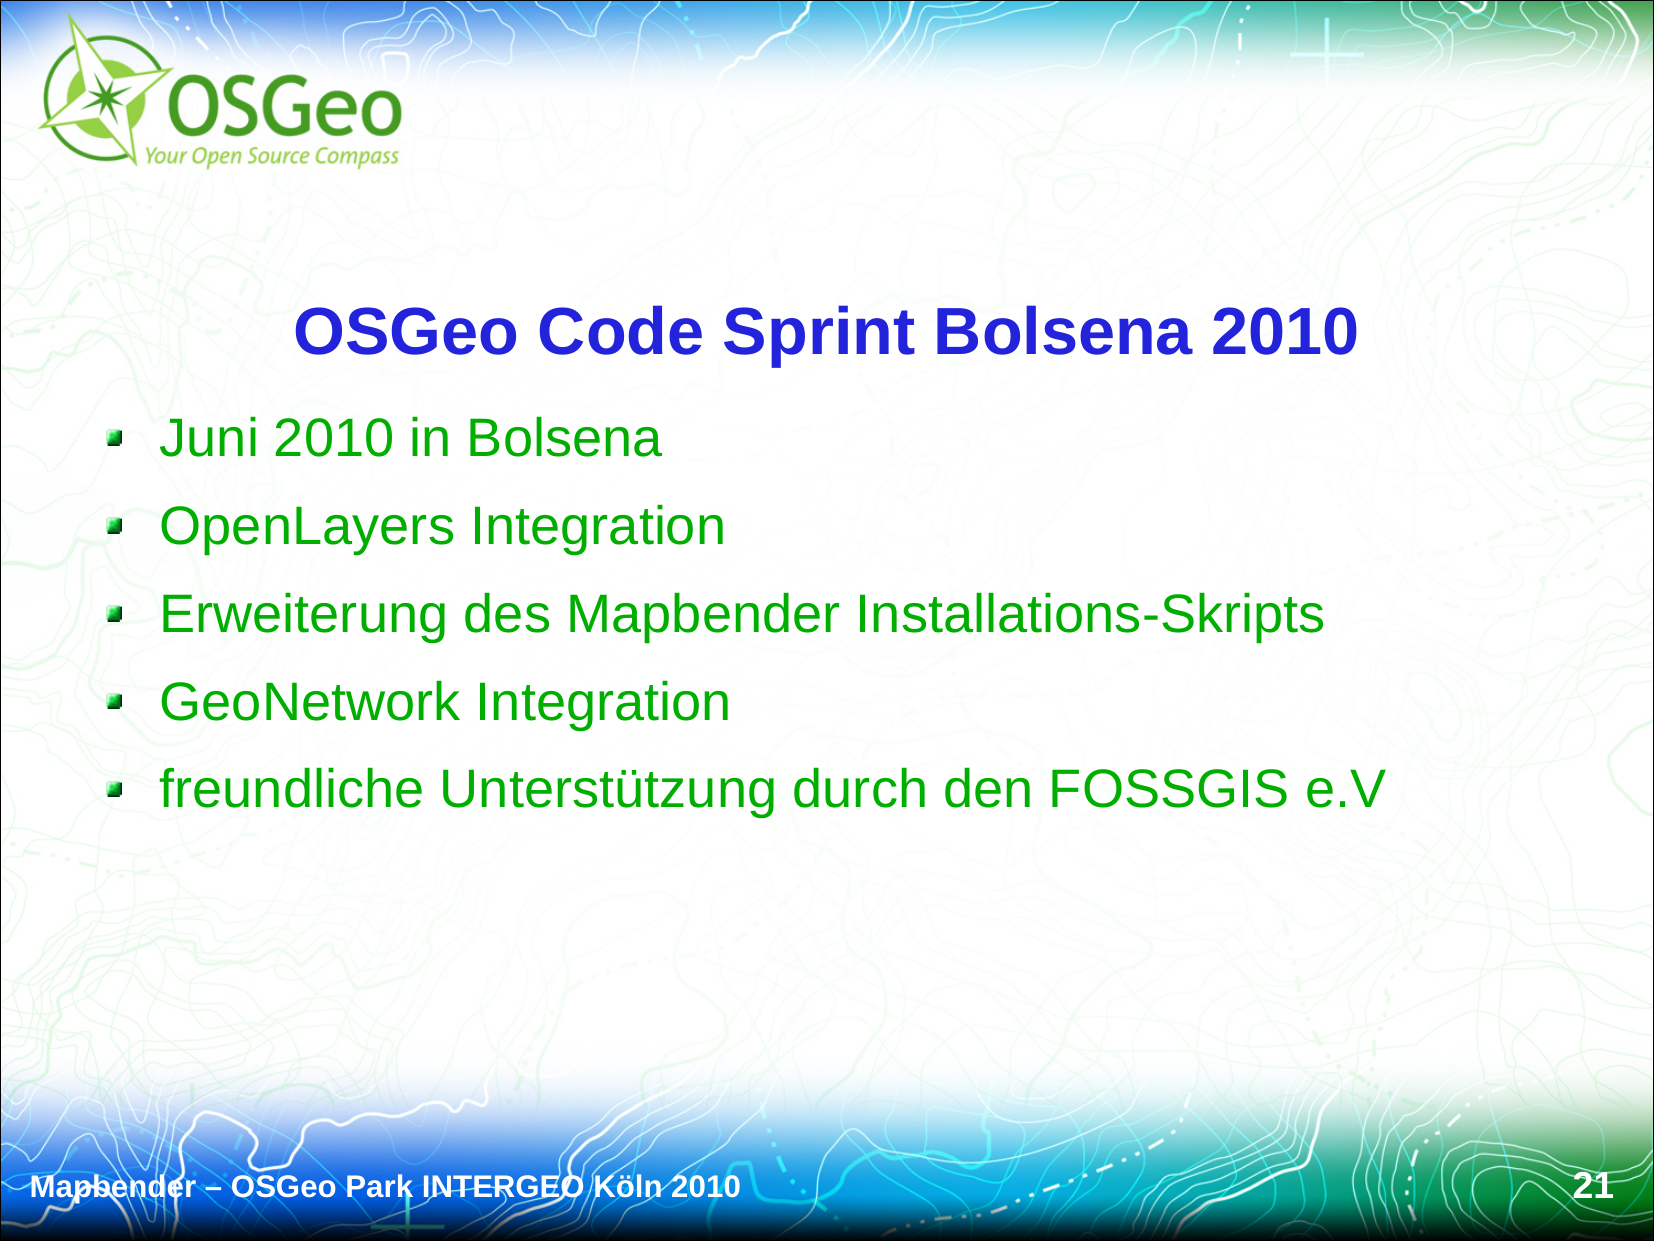

# OSGeo Code Sprint Bolsena 2010
Juni 2010 in Bolsena
OpenLayers Integration
Erweiterung des Mapbender Installations-Skripts
GeoNetwork Integration
freundliche Unterstützung durch den FOSSGIS e.V